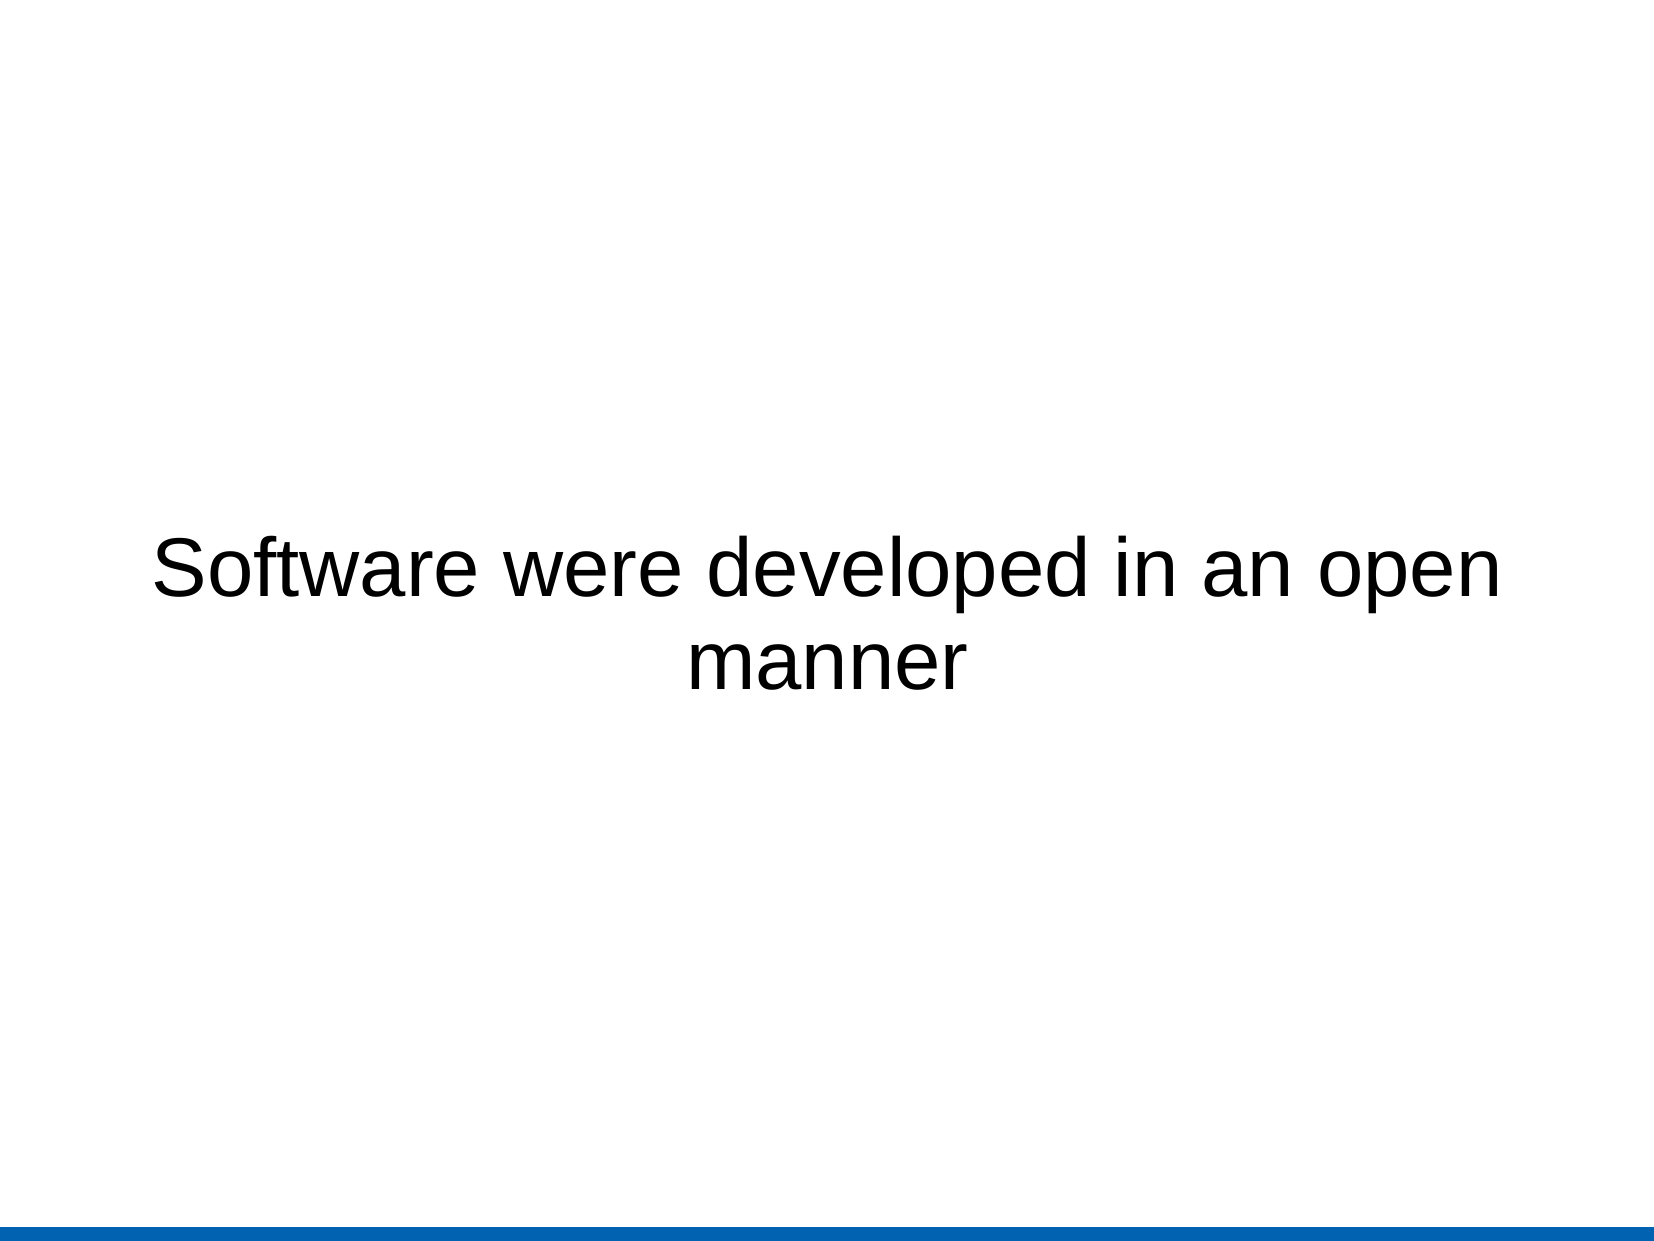

# Software were developed in an open manner